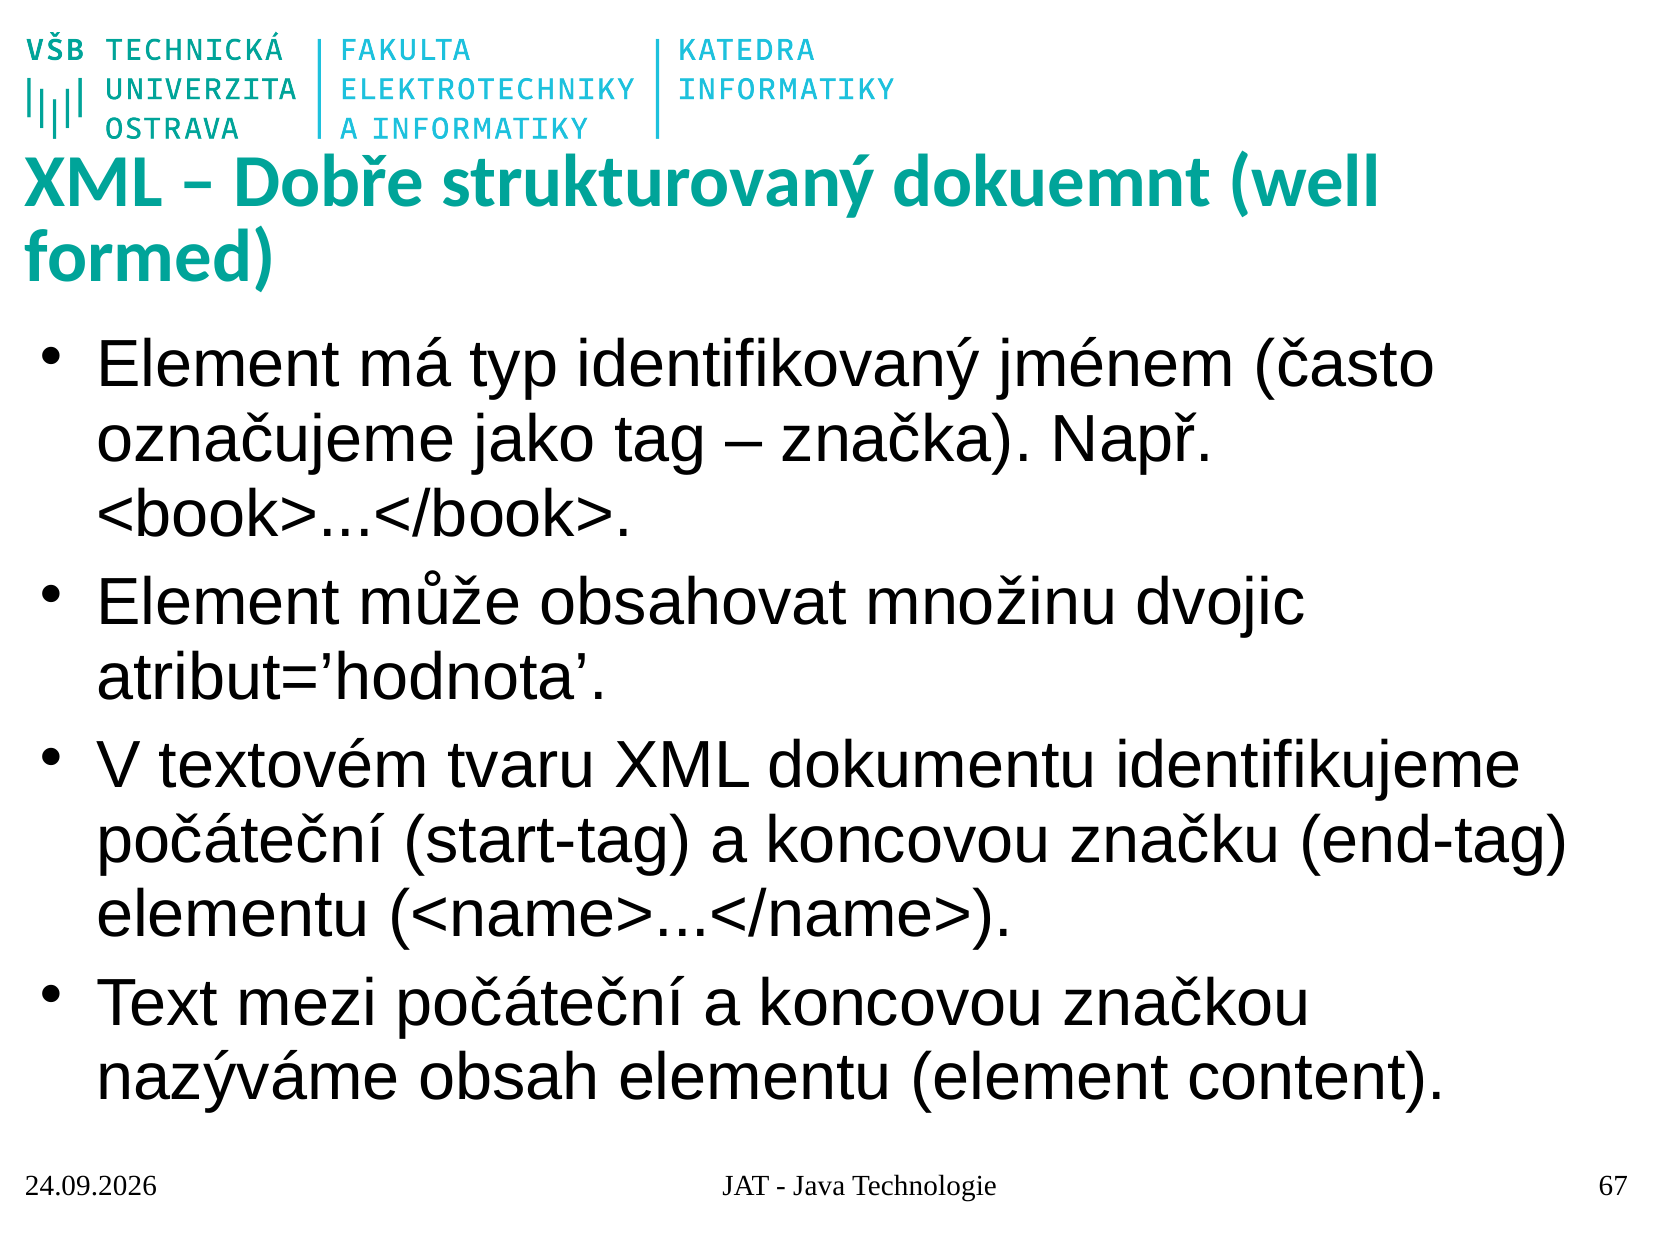

XML – Dobře strukturovaný dokuemnt (well formed)
# Element má typ identifikovaný jménem (často označujeme jako tag – značka). Např. <book>...</book>.
Element může obsahovat množinu dvojic atribut=’hodnota’.
V textovém tvaru XML dokumentu identifikujeme počáteční (start-tag) a koncovou značku (end-tag) elementu (<name>...</name>).
Text mezi počáteční a koncovou značkou nazýváme obsah elementu (element content).
JAT - Java Technologie
67